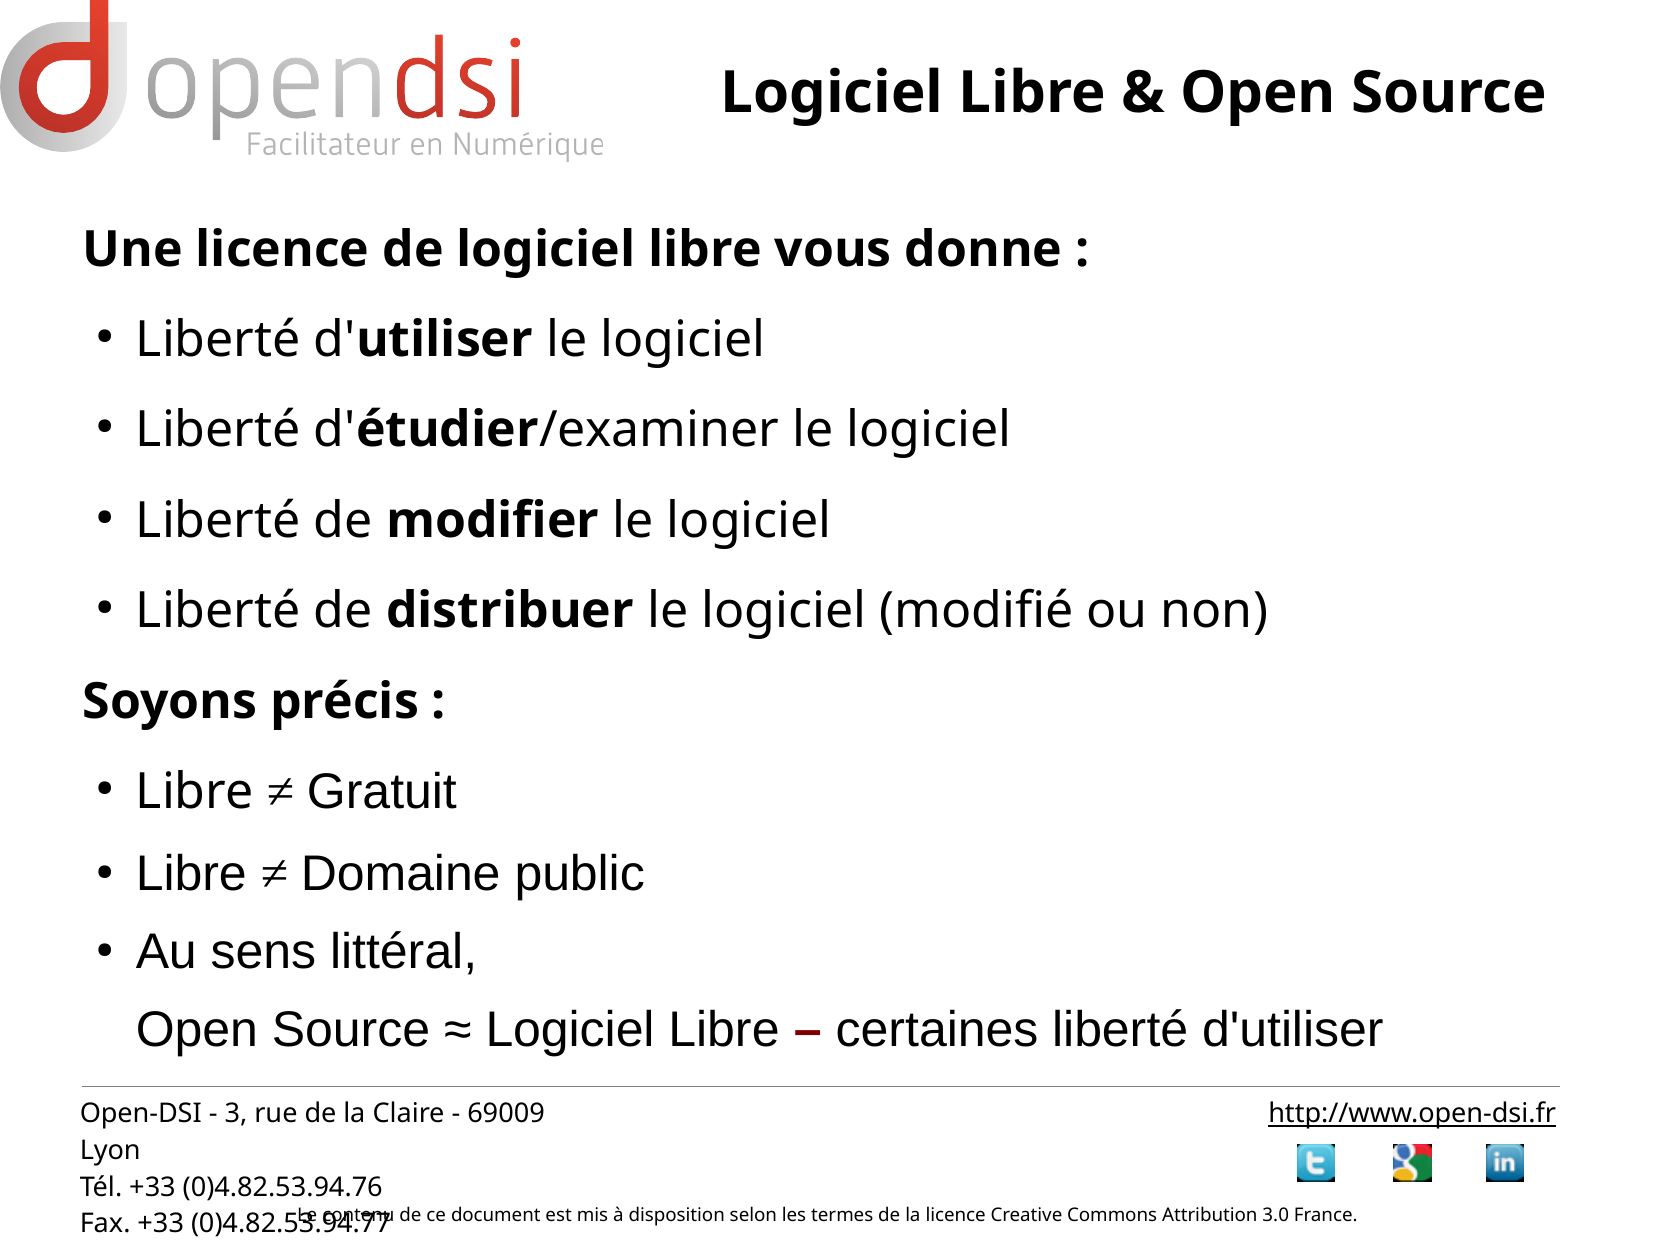

# Logiciel Libre & Open Source
Une licence de logiciel libre vous donne :
Liberté d'utiliser le logiciel
Liberté d'étudier/examiner le logiciel
Liberté de modifier le logiciel
Liberté de distribuer le logiciel (modifié ou non)
Soyons précis :
Libre ≠ Gratuit
Libre ≠ Domaine public
Au sens littéral,
Open Source ≈ Logiciel Libre – certaines liberté d'utiliser